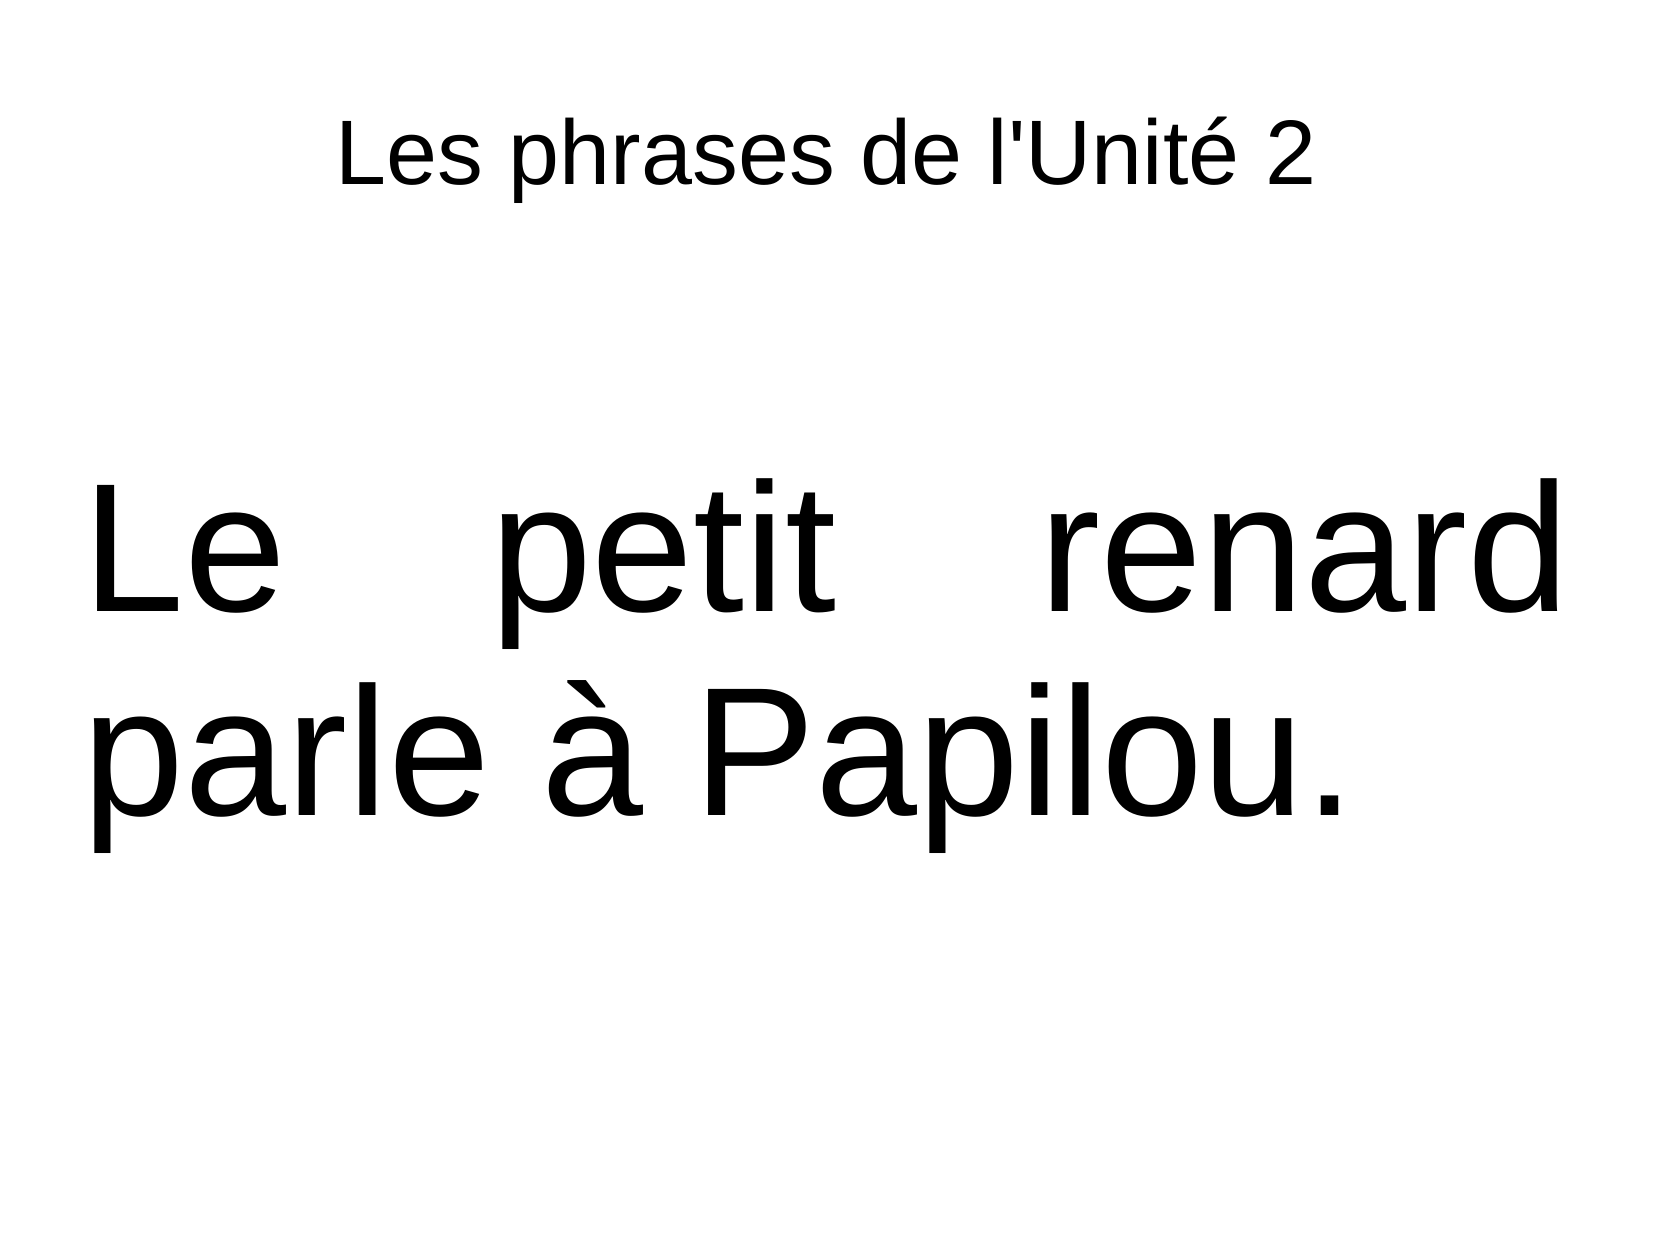

# Les phrases de l'Unité 2
Le petit renard parle à Papilou.